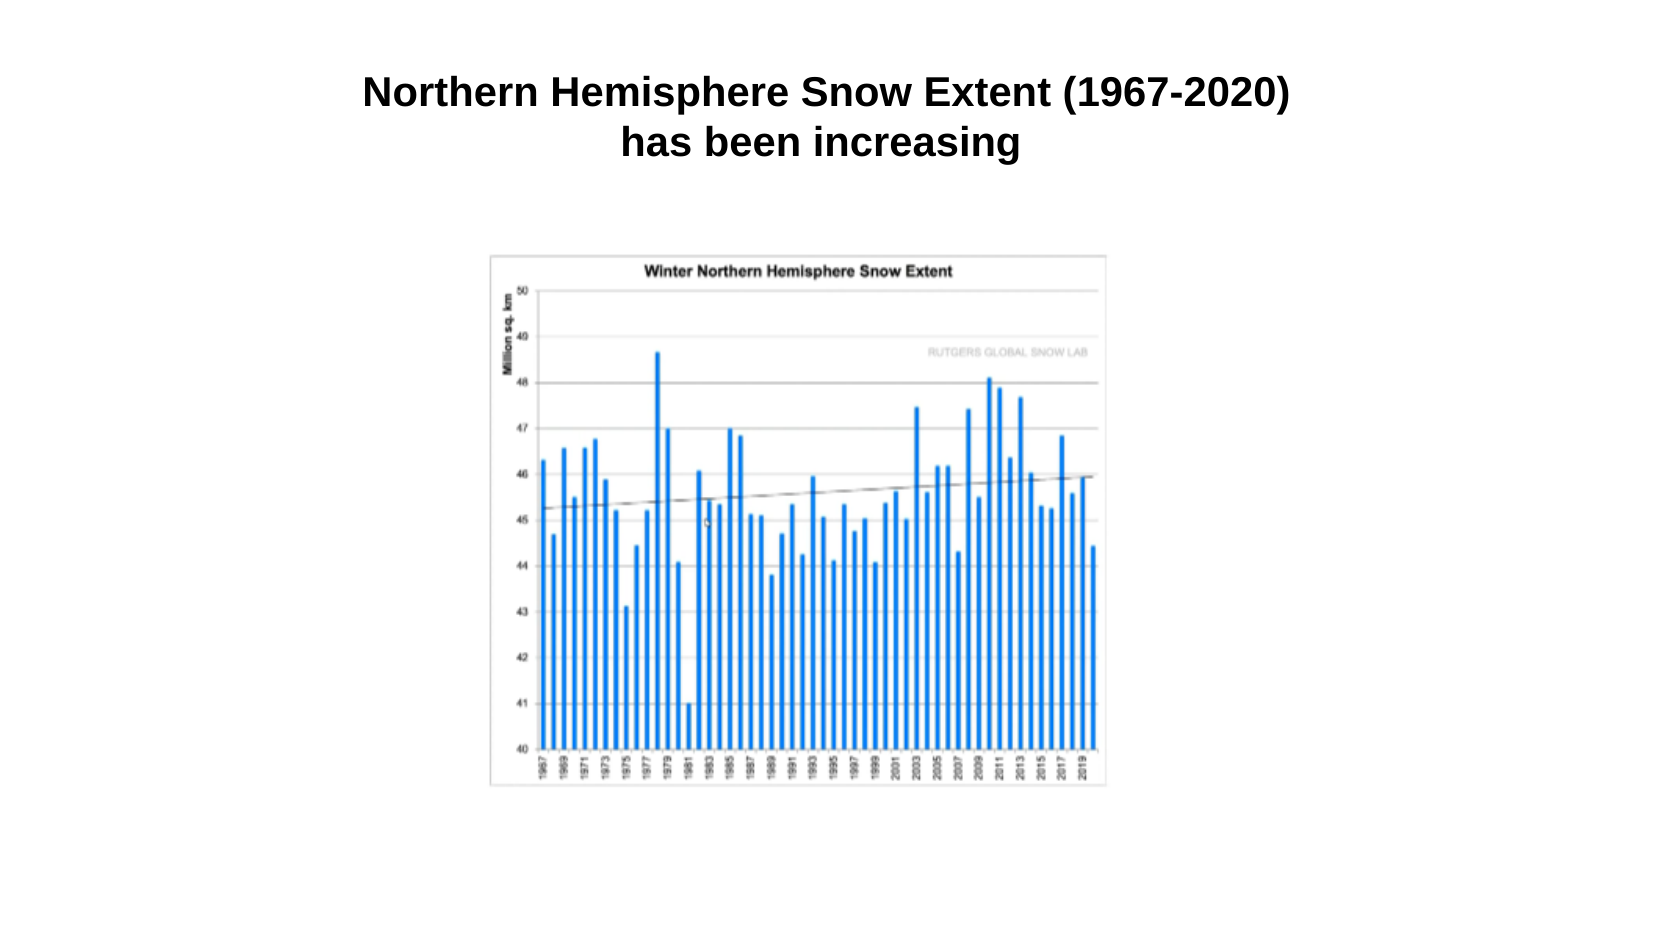

Northern Hemisphere Snow Extent (1967-2020)
has been increasing